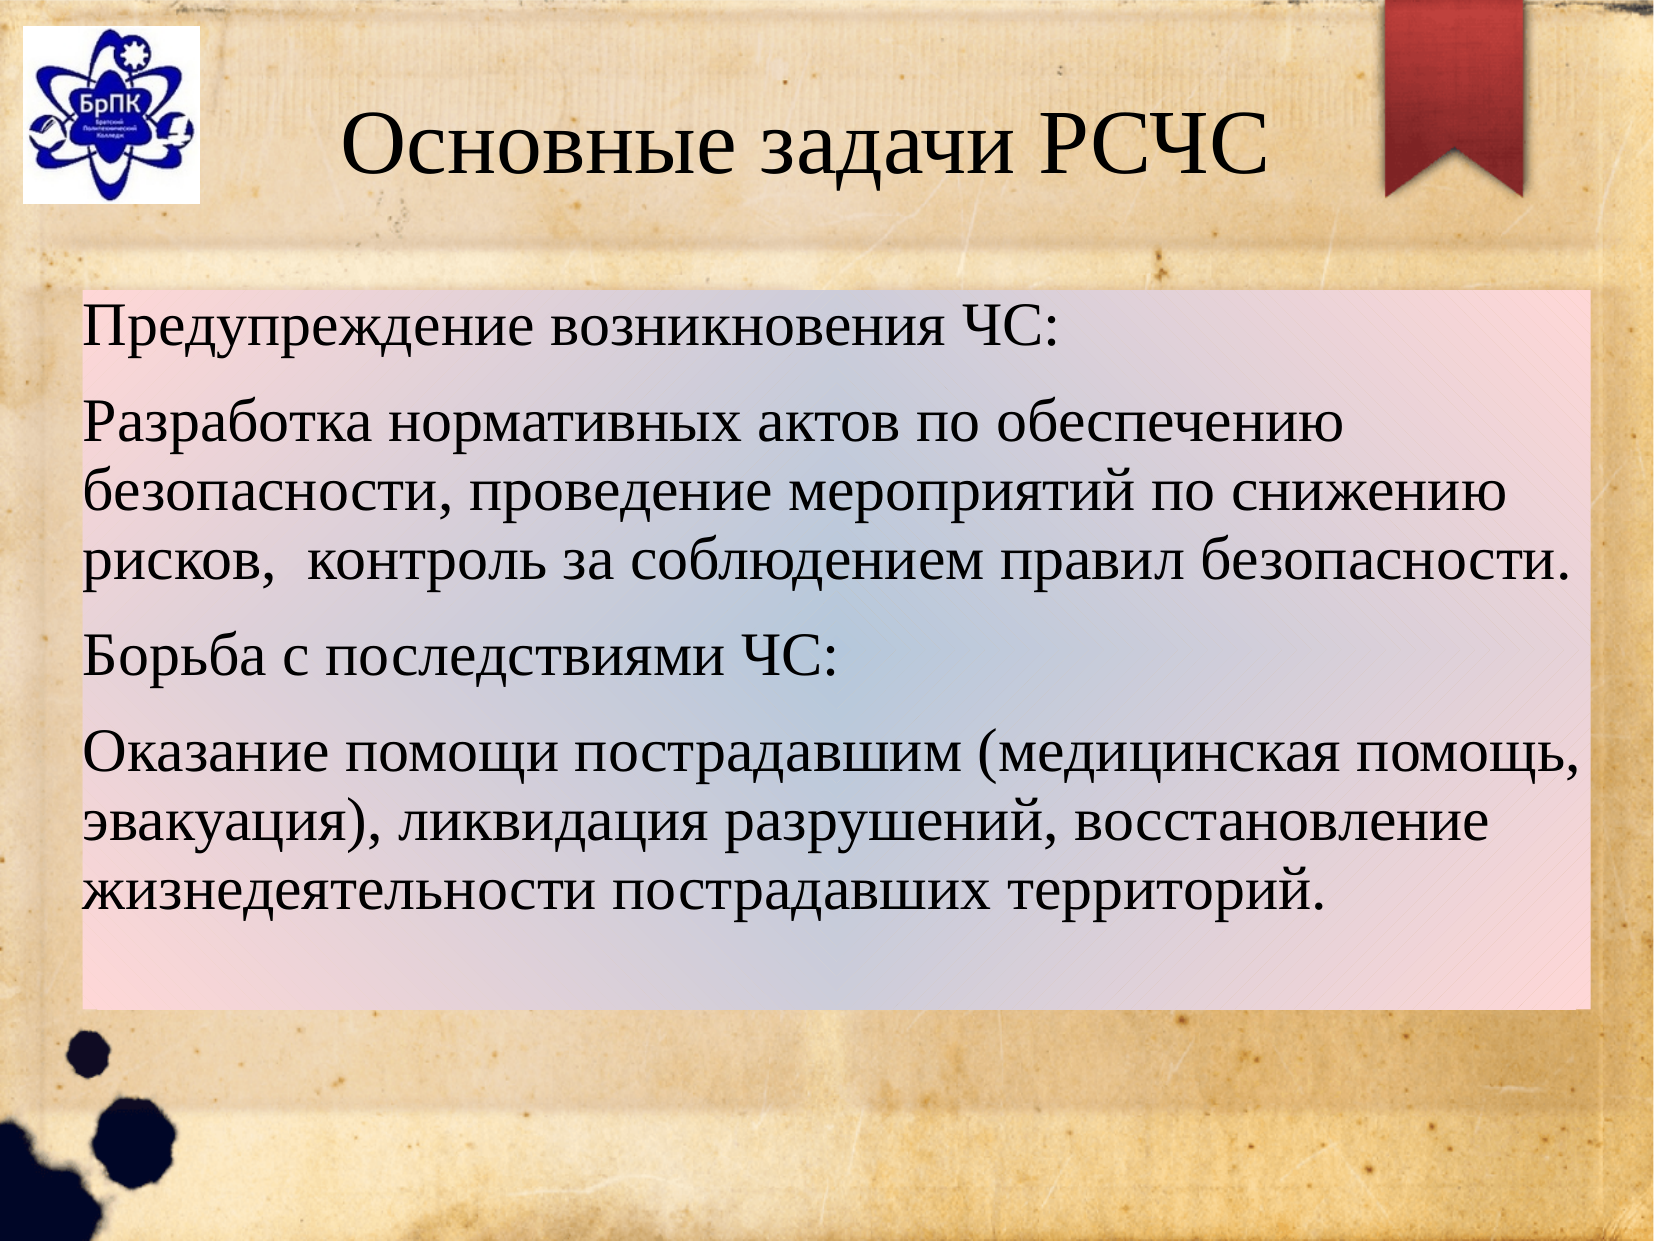

# Основные задачи РСЧС
Предупреждение возникновения ЧС:
Разработка нормативных актов по обеспечению безопасности, проведение мероприятий по снижению рисков, контроль за соблюдением правил безопасности.
Борьба с последствиями ЧС:
Оказание помощи пострадавшим (медицинская помощь, эвакуация), ликвидация разрушений, восстановление жизнедеятельности пострадавших территорий.